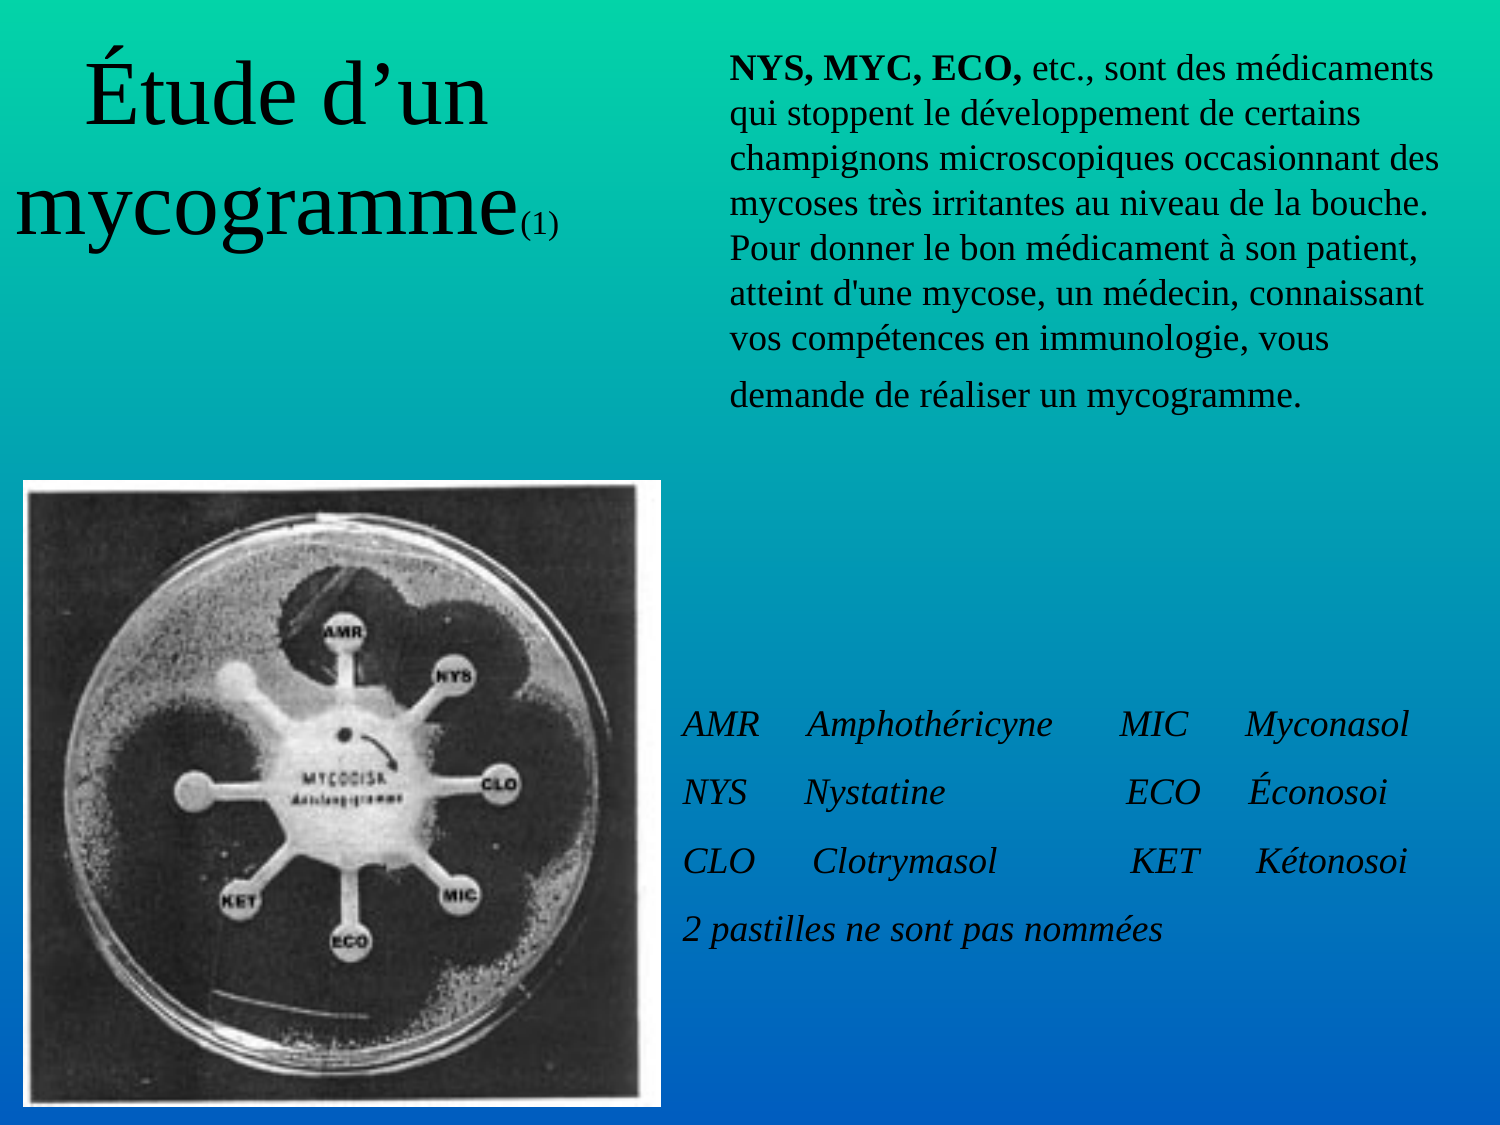

NYS, MYC, ECO, etc., sont des médicaments qui stoppent le développement de certains champignons microscopiques occasionnant des mycoses très irritantes au niveau de la bouche. Pour donner le bon médicament à son patient, atteint d'une mycose, un médecin, connaissant vos compétences en immunologie, vous demande de réaliser un mycogramme.
# Étude d’un mycogramme(1)
AMR     Amphothéricyne       MIC      Myconasol
NYS      Nystatine                   ECO     Éconosoi
CLO      Clotrymasol              KET      Kétonosoi
2 pastilles ne sont pas nommées